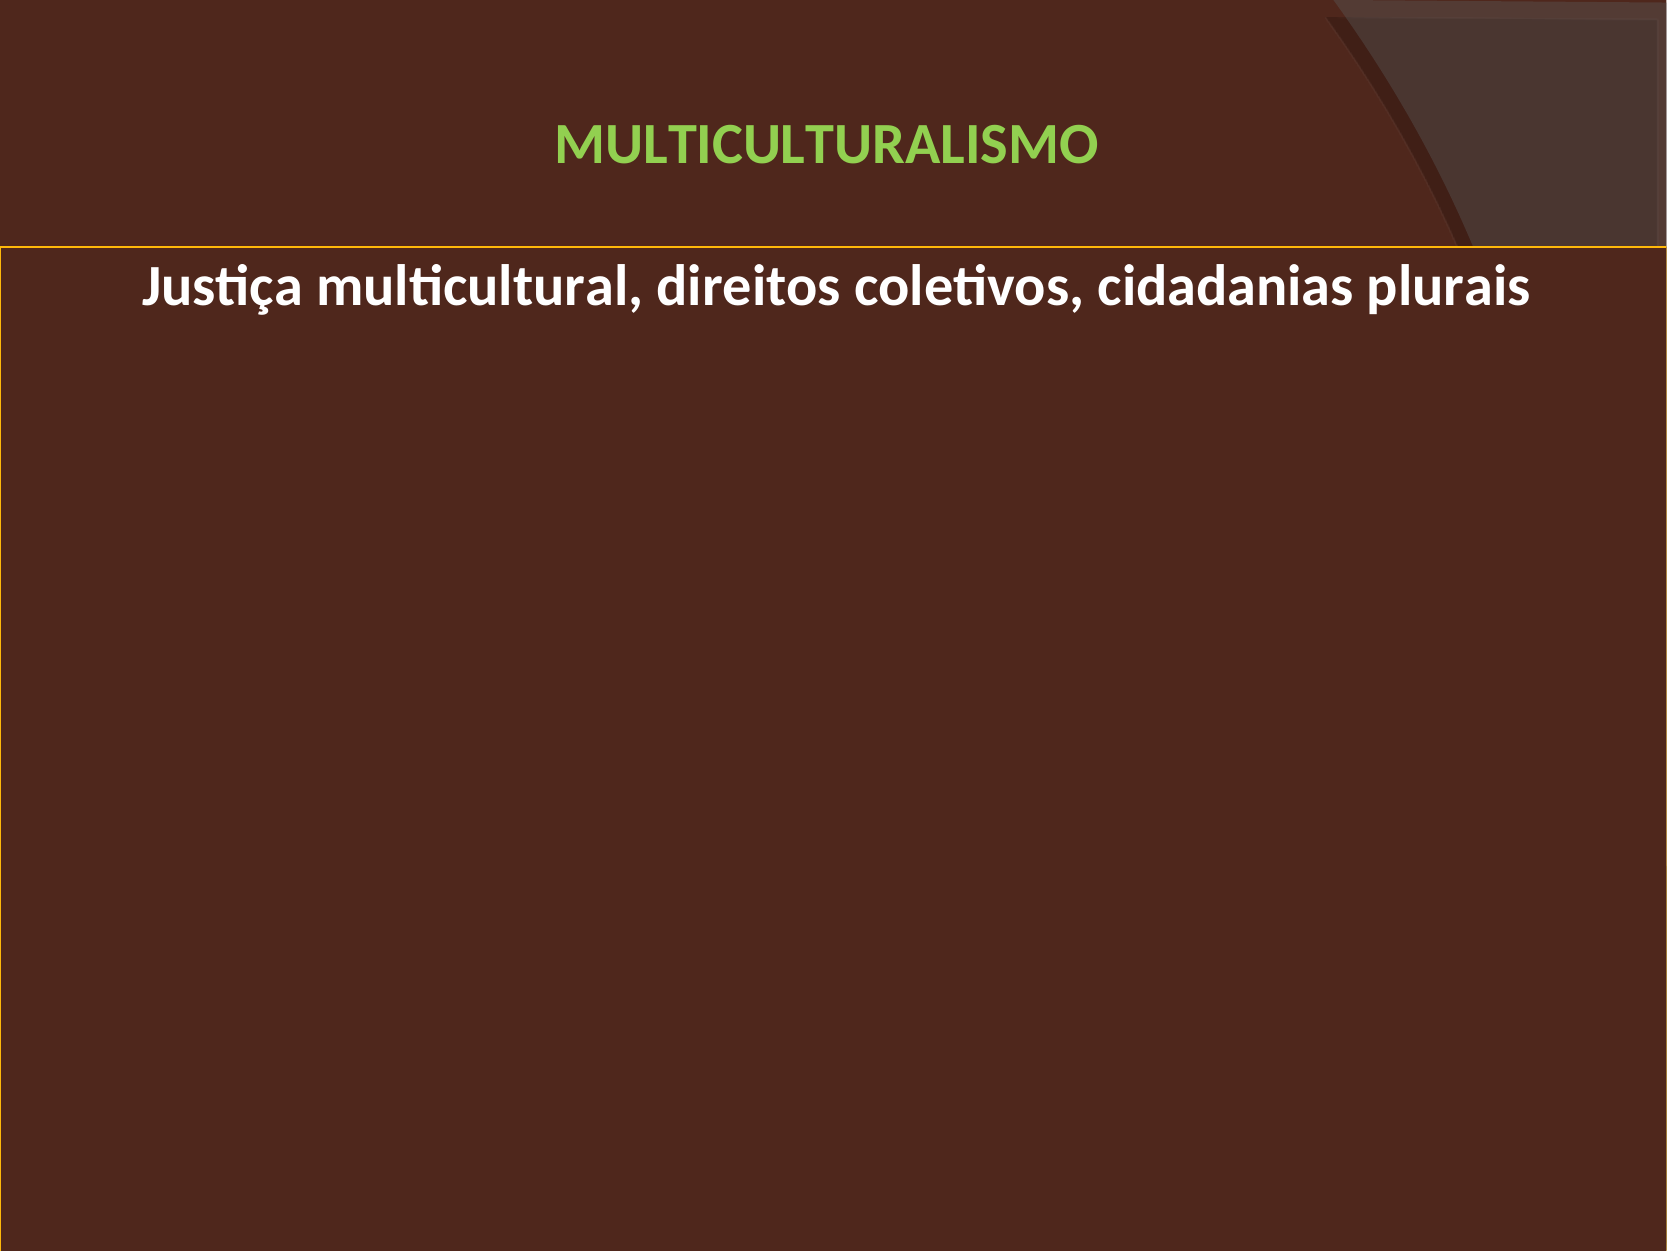

MULTICULTURALISMO
# Justiça multicultural, direitos coletivos, cidadanias plurais